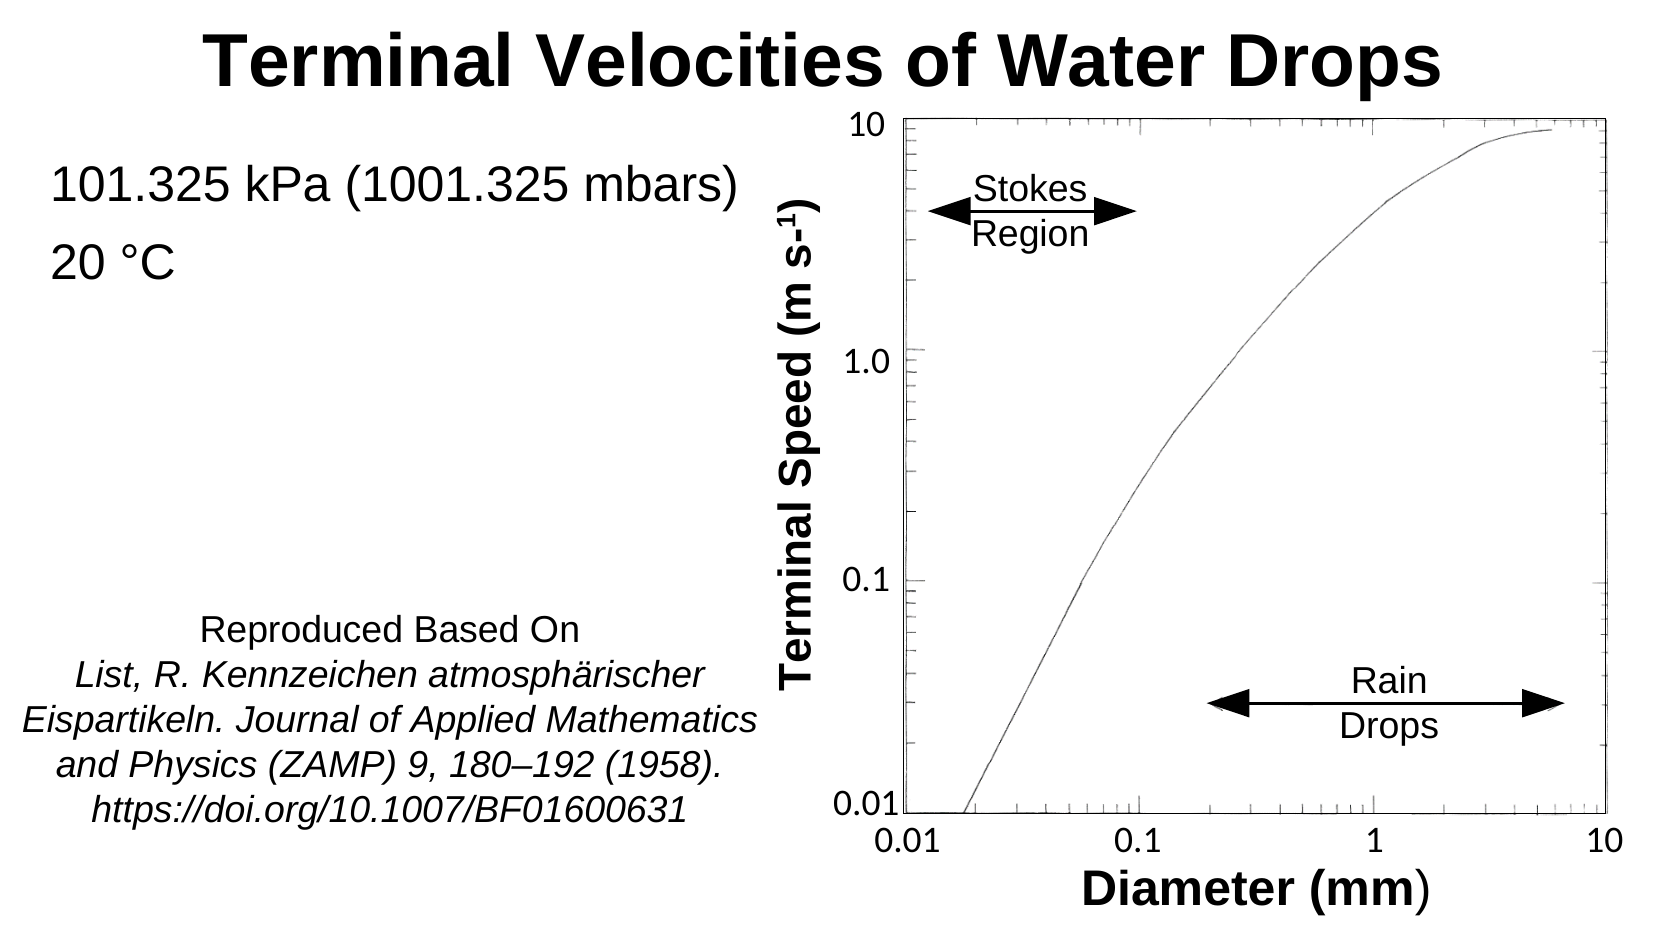

# Terminal Velocities of Water Drops
10
101.325 kPa (1001.325 mbars)
20 °C
Stokes
Region
1.0
Terminal Speed (m s-1)
0.1
Reproduced Based On
List, R. Kennzeichen atmosphärischer Eispartikeln. Journal of Applied Mathematics and Physics (ZAMP) 9, 180–192 (1958). https://doi.org/10.1007/BF01600631
Rain
Drops
0.01
10
1
0.1
0.01
Diameter (mm)